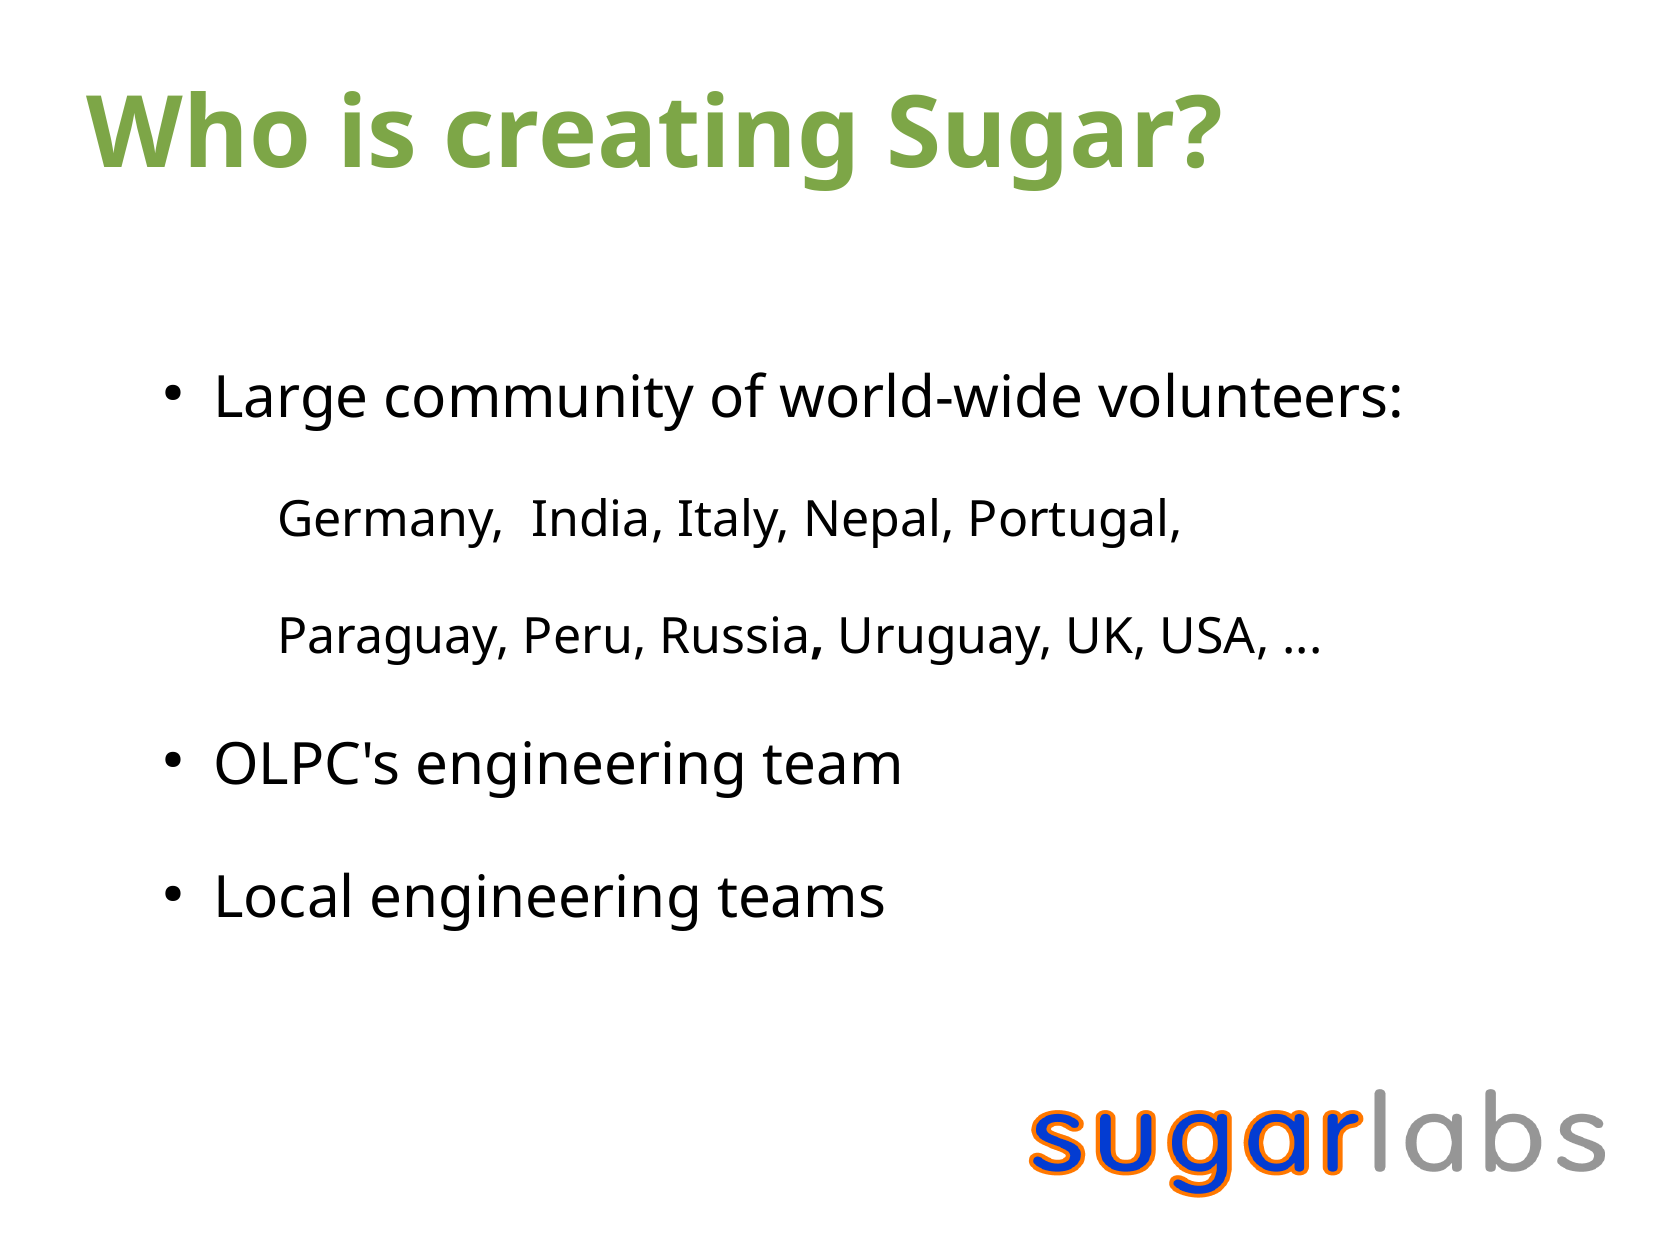

# Who is creating Sugar?
 Large community of world-wide volunteers:
		Germany, India, Italy, Nepal, Portugal,
		Paraguay, Peru, Russia, Uruguay, UK, USA, ...
 OLPC's engineering team
 Local engineering teams